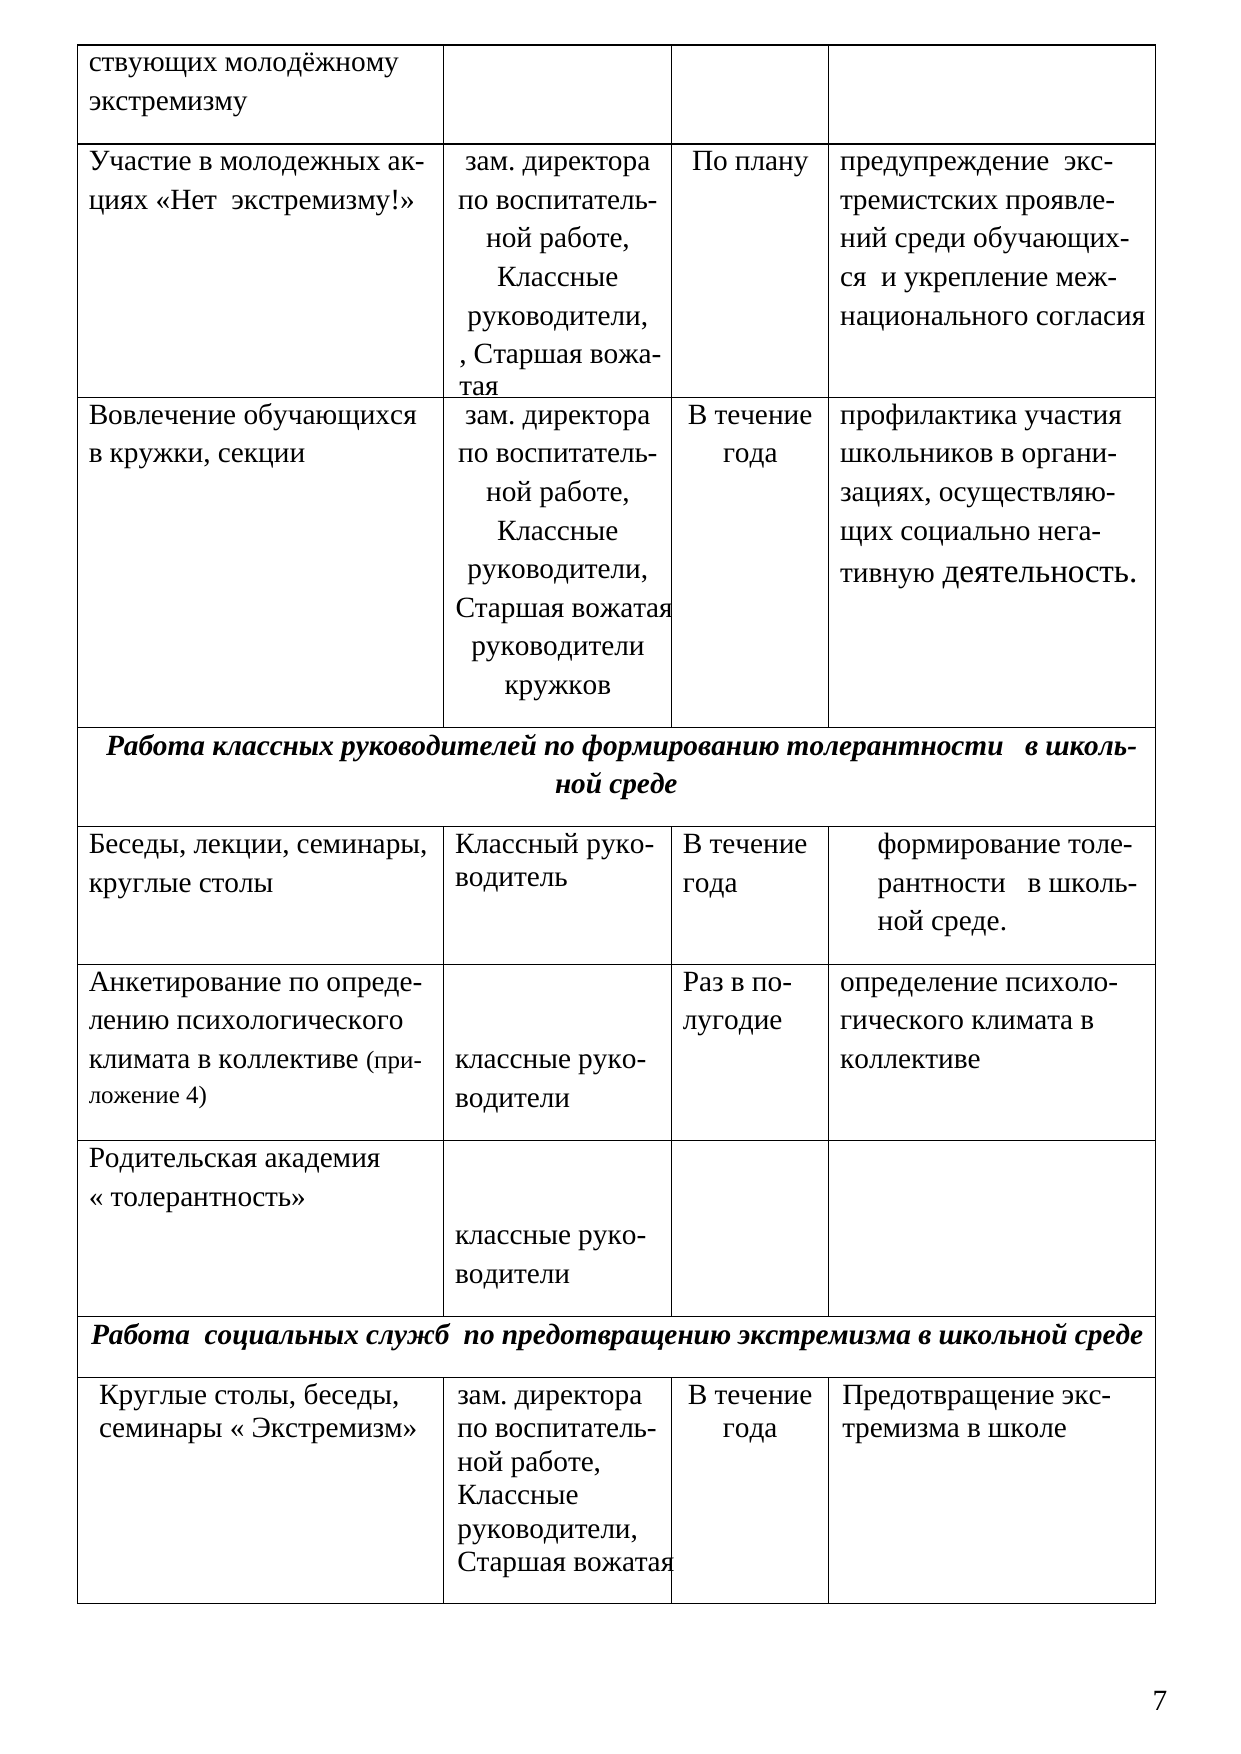

ствующих молодёжному
экстремизму
Участие в молодежных ак-
зам. директора
По плану
предупреждение экс-
циях «Нет экстремизму!»
по воспитатель-
тремистских проявле-
ной работе,
ний среди обучающих-
Классные
ся и укрепление меж-
руководители,
национального согласия
, Старшая вожа-
тая
Вовлечение обучающихся
зам. директора
В течение
профилактика участия
в кружки, секции
по воспитатель-
года
школьников в органи-
ной работе,
зациях, осуществляю-
Классные
щих социально нега-
руководители,
 деятельность.
тивную
Старшая вожатая
руководители
кружков
Работа классных руководителей по формированию толерантности в школь-
ной среде
Беседы, лекции, семинары,
Классный руко-
водитель
В течение
формирование толе-
круглые столы
года
рантности в школь-
ной среде.
Анкетирование по опреде-
Раз в по-
определение психоло-
лению психологического
лугодие
гического климата в
климата в коллективе
классные руко-
коллективе
(при-
ложение 4)
водители
Родительская академия
« толерантность»
классные руко-
водители
Работа социальных служб по предотвращению экстремизма в школьной среде
Круглые столы, беседы,
зам. директора
В течение
Предотвращение экс-
семинары « Экстремизм»
по воспитатель-
года
тремизма в школе
ной работе,
Классные
руководители,
Старшая вожатая
7